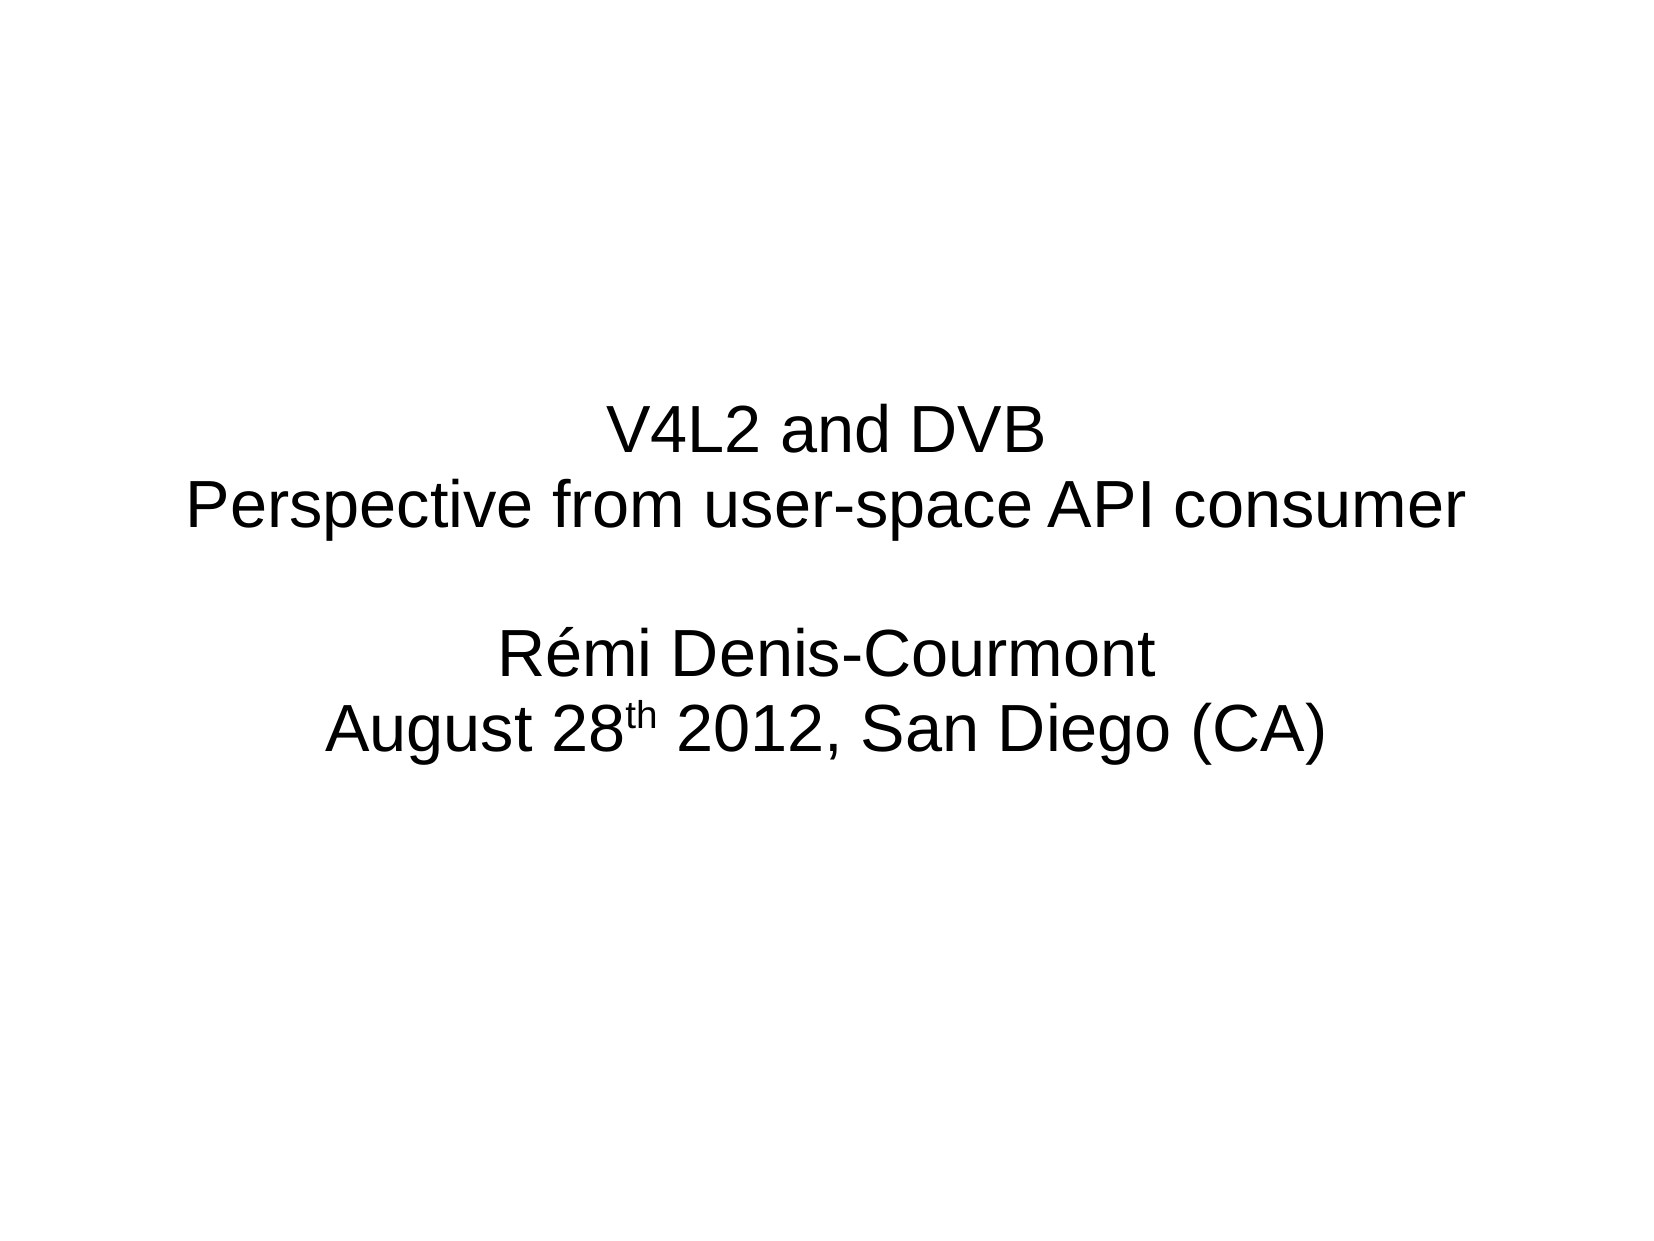

# V4L2 and DVB
Perspective from user-space API consumer
Rémi Denis-Courmont
August 28th 2012, San Diego (CA)